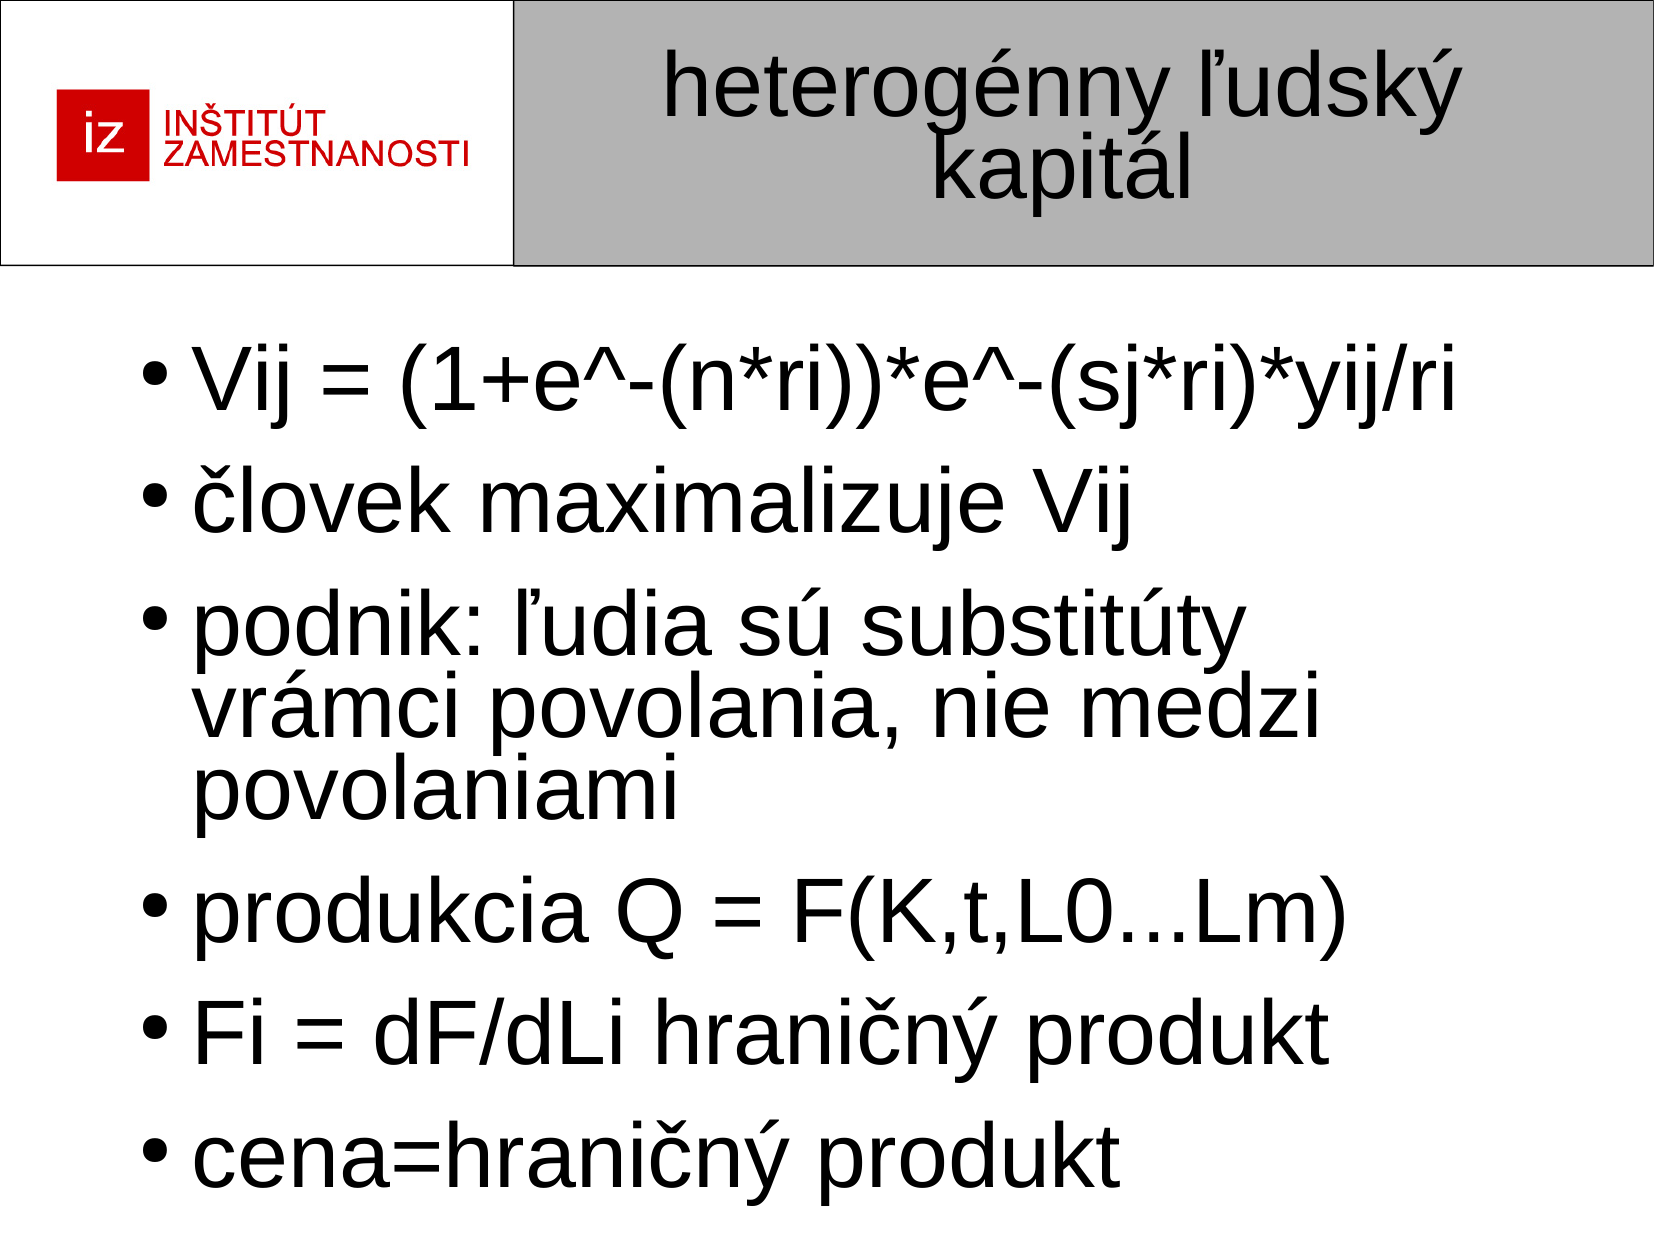

# heterogénny ľudský kapitál
Vij = (1+e^-(n*ri))*e^-(sj*ri)*yij/ri
človek maximalizuje Vij
podnik: ľudia sú substitúty vrámci povolania, nie medzi povolaniami
produkcia Q = F(K,t,L0...Lm)
Fi = dF/dLi hraničný produkt
cena=hraničný produkt